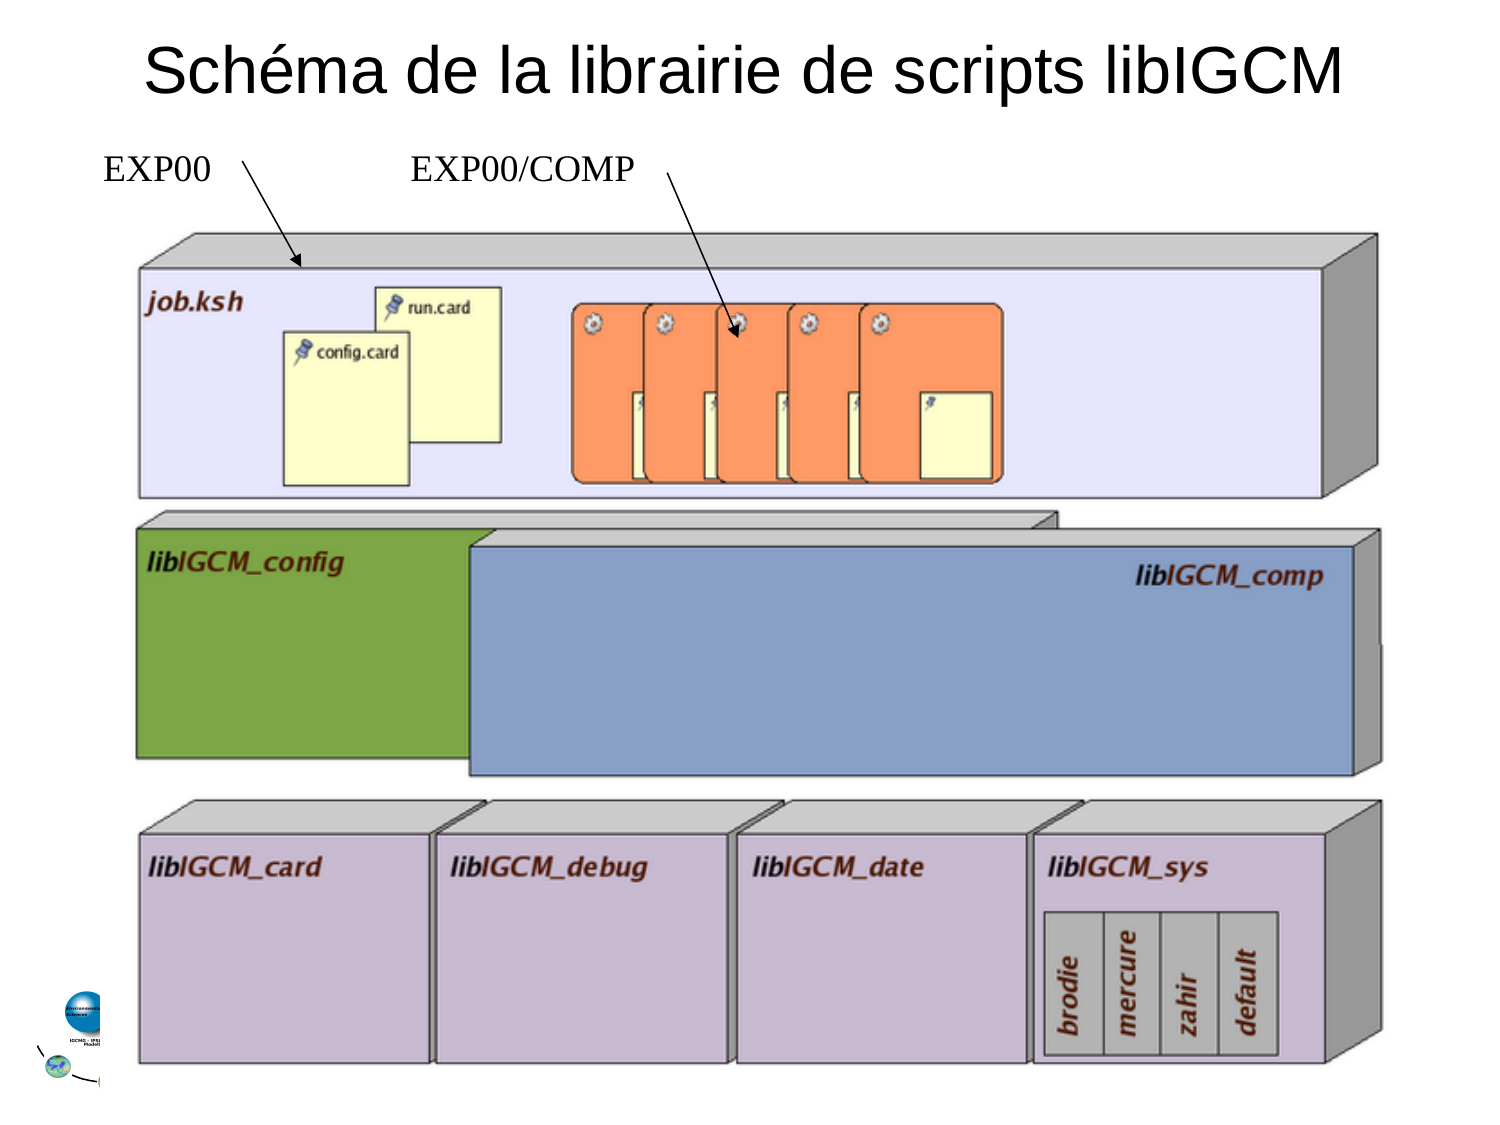

Schéma de la librairie de scripts libIGCM
EXP00
EXP00/COMP